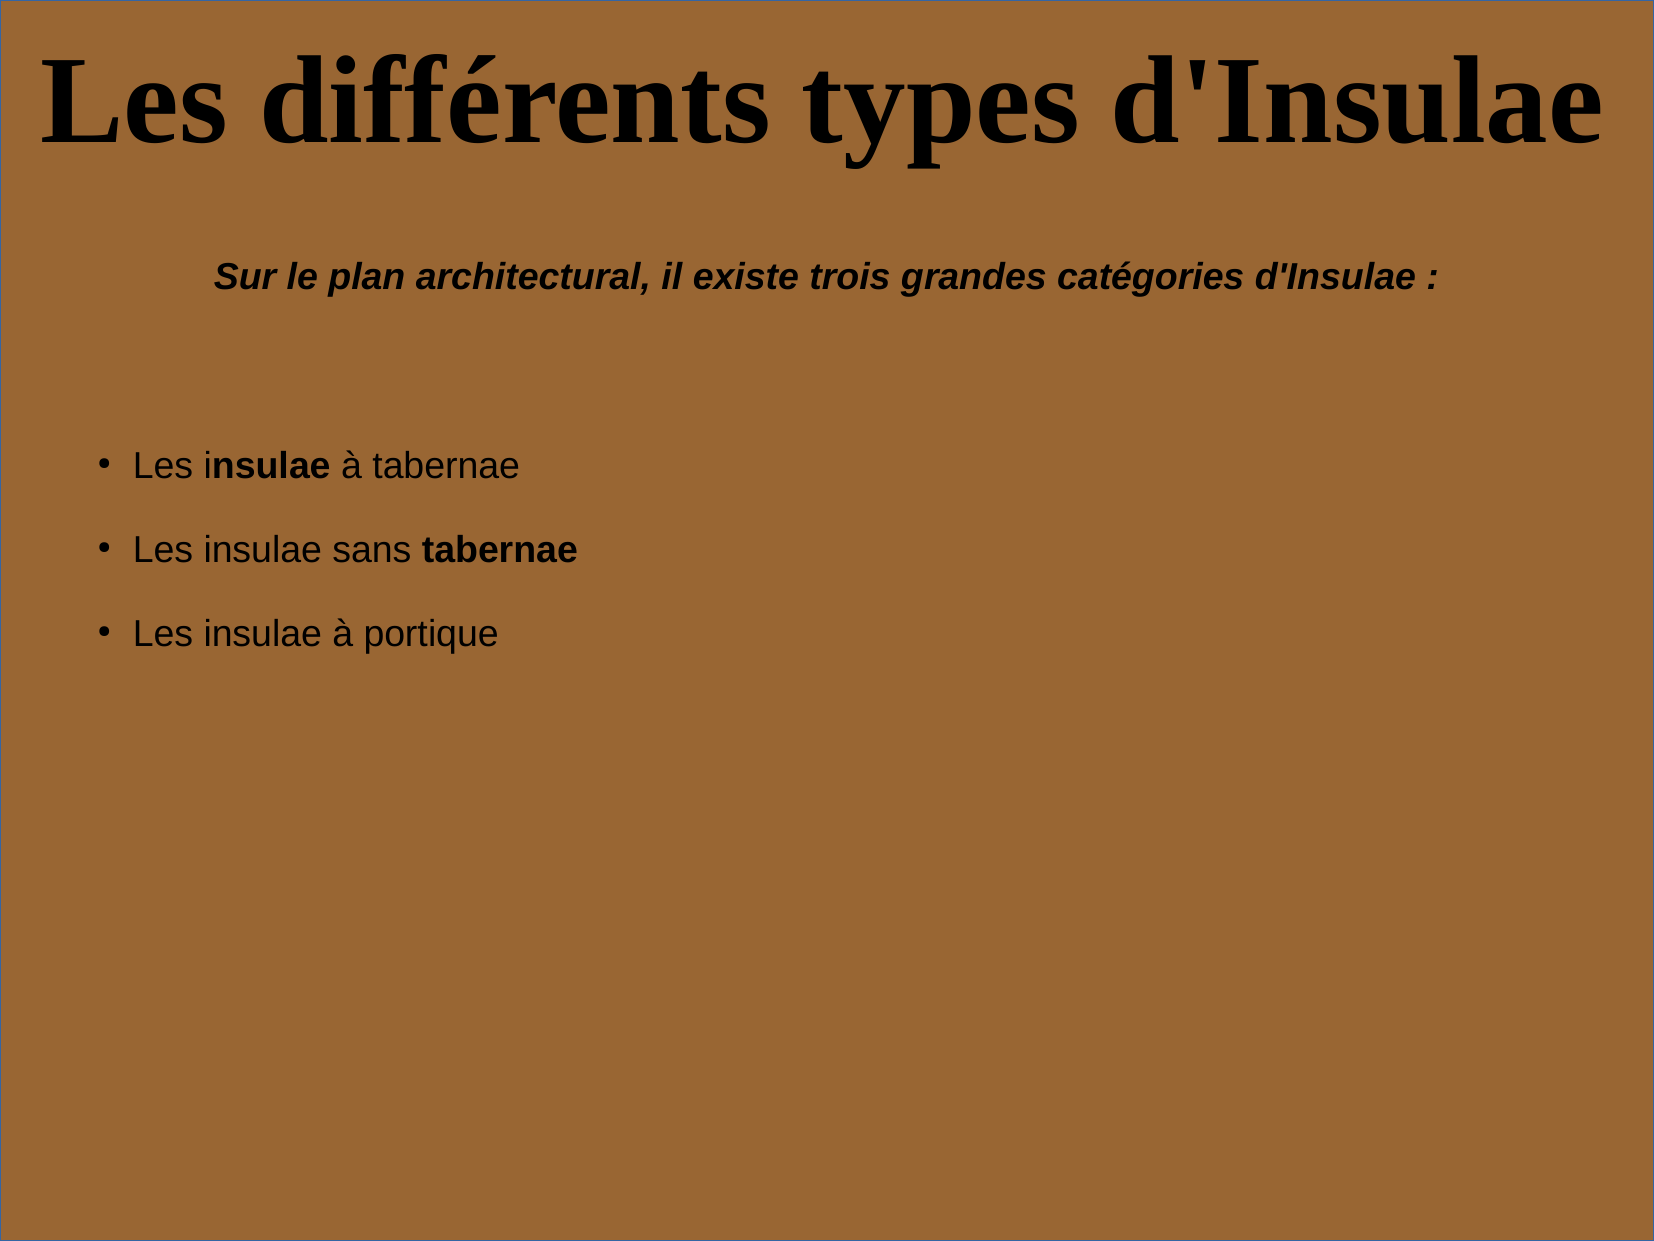

Les différents types d'Insulae
Sur le plan architectural, il existe trois grandes catégories d'Insulae :
Les insulae à tabernae
Les insulae sans tabernae
Les insulae à portique